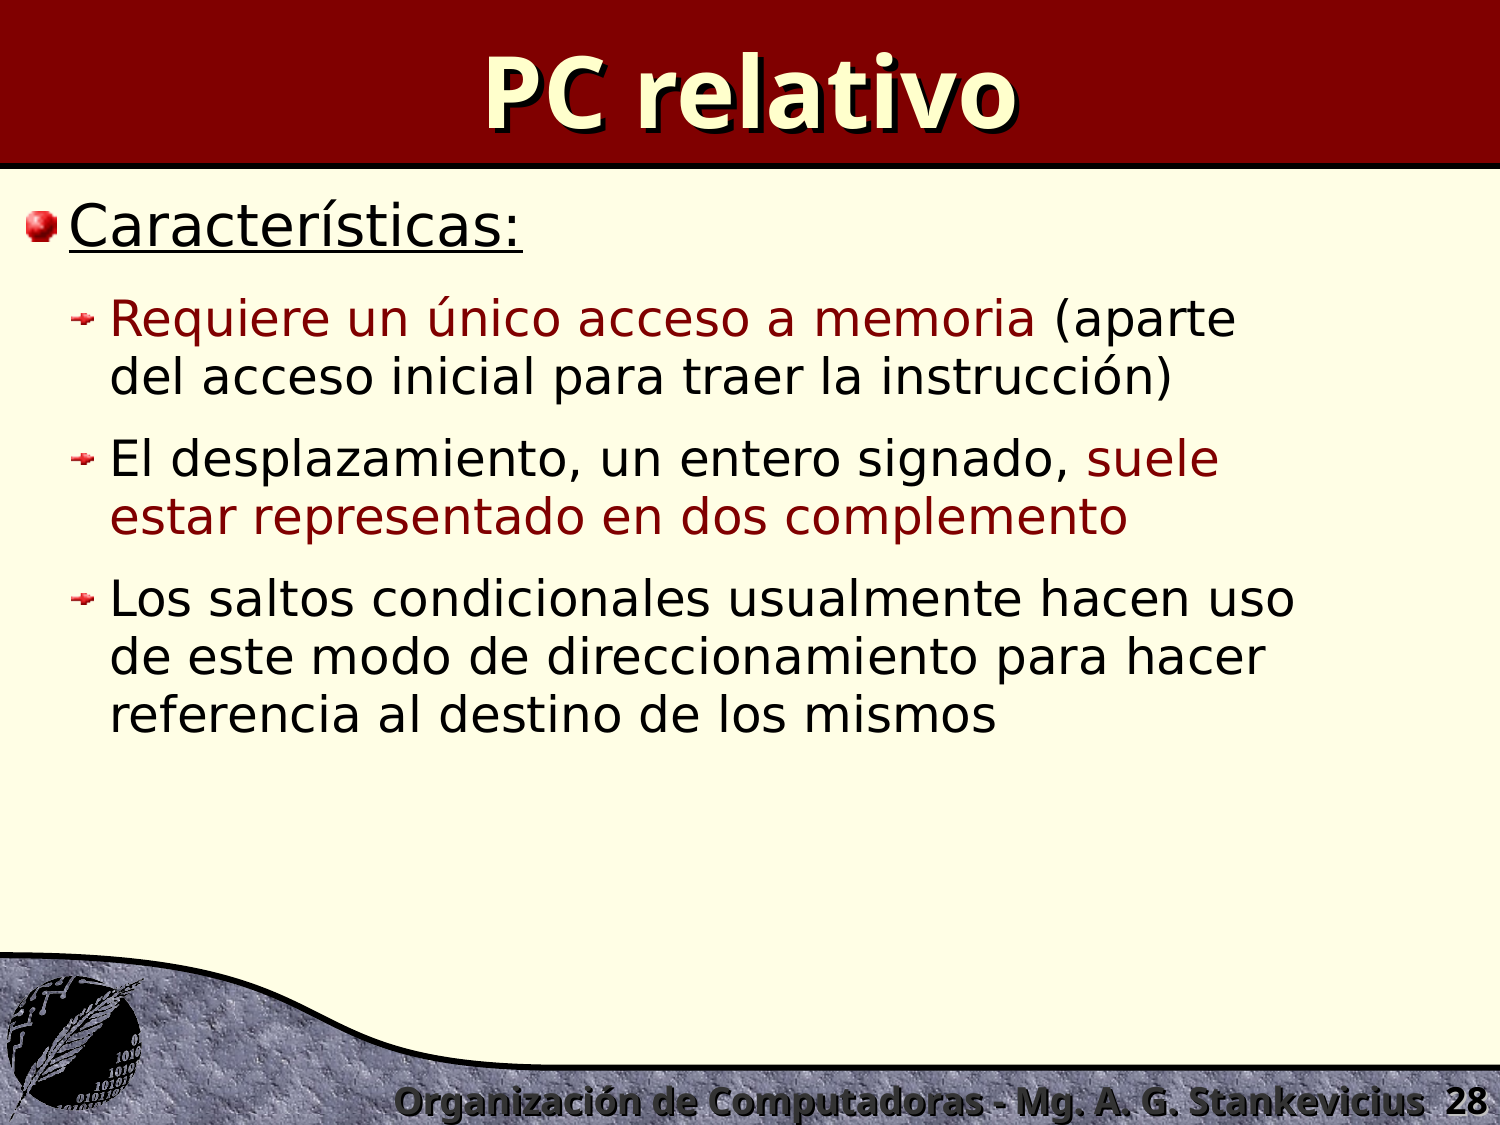

# PC relativo
Características:
Requiere un único acceso a memoria (aparte
del acceso inicial para traer la instrucción)
El desplazamiento, un entero signado, suele
estar representado en dos complemento
Los saltos condicionales usualmente hacen uso
de este modo de direccionamiento para hacer referencia al destino de los mismos
28